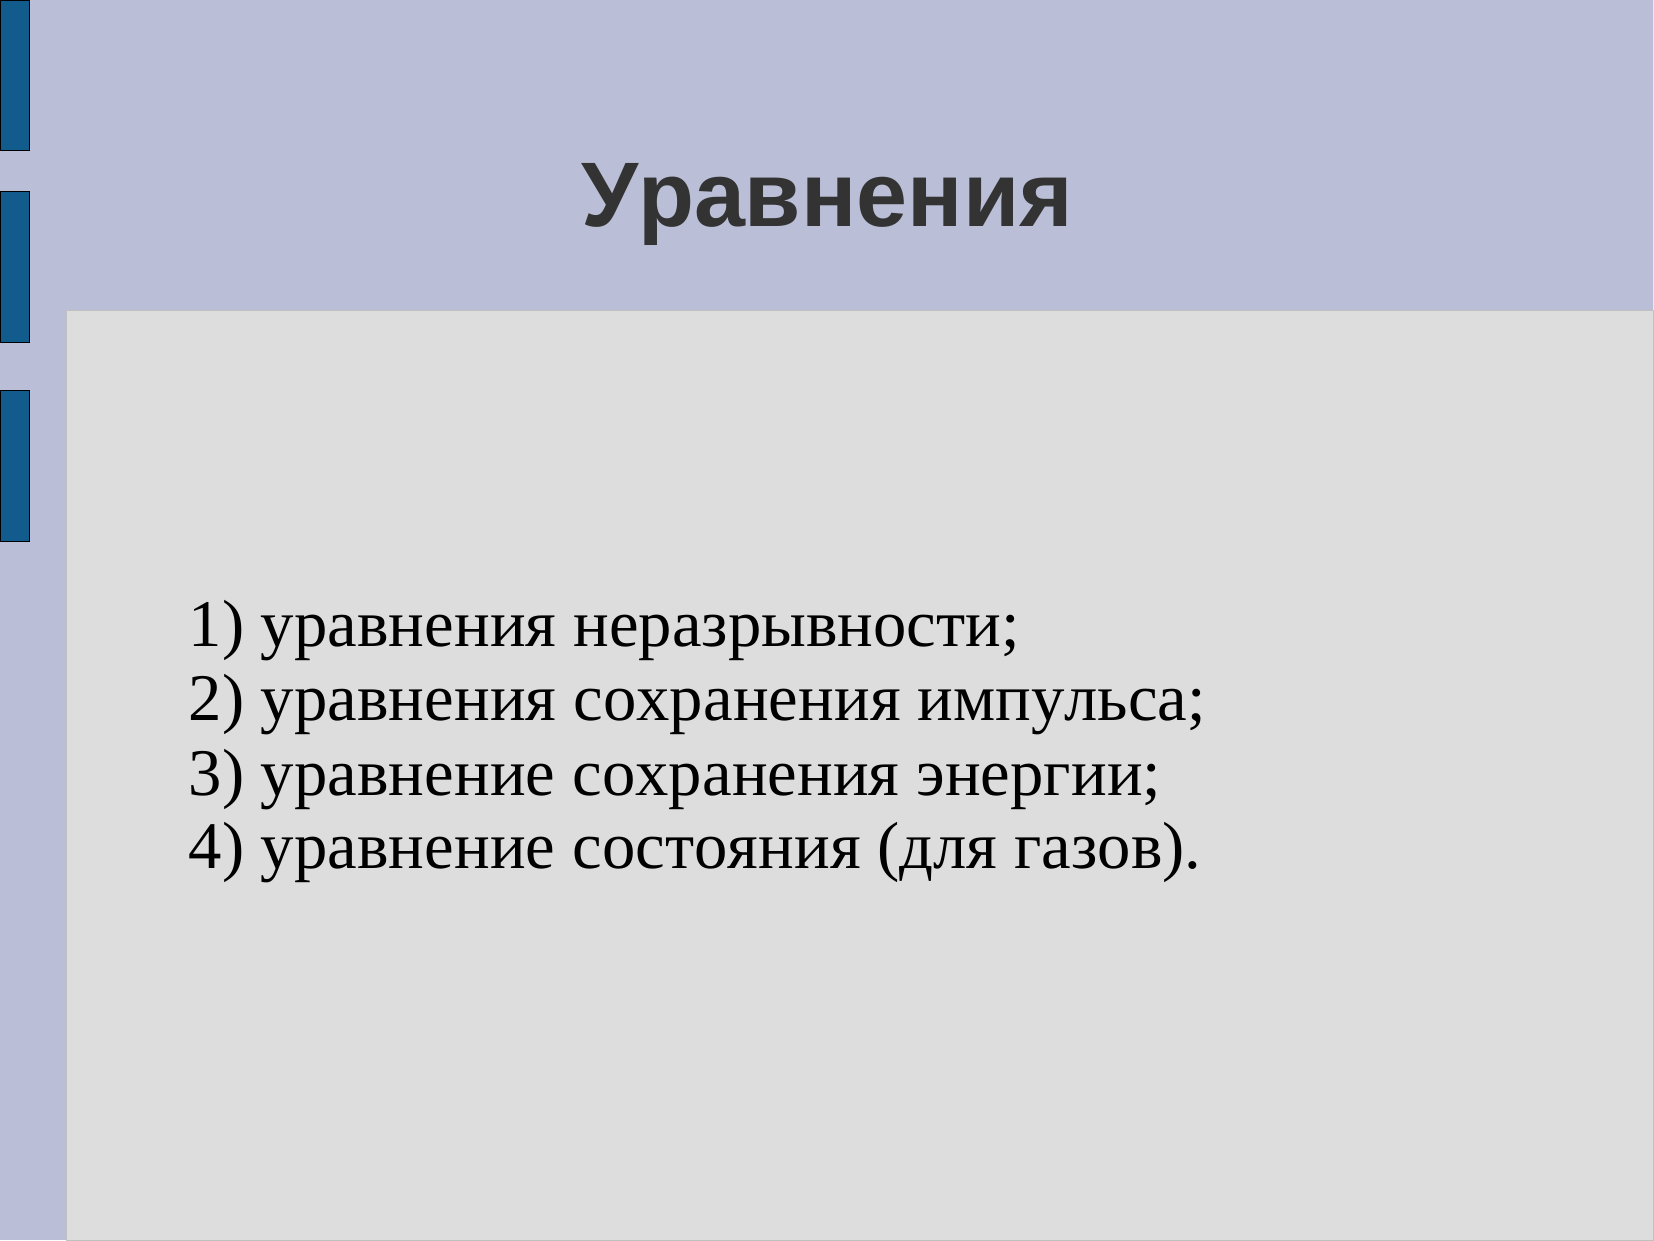

# Уравнения
 1) уравнения неразрывности;
 2) уравнения сохранения импульса;
 3) уравнение сохранения энергии;
 4) уравнение состояния (для газов).